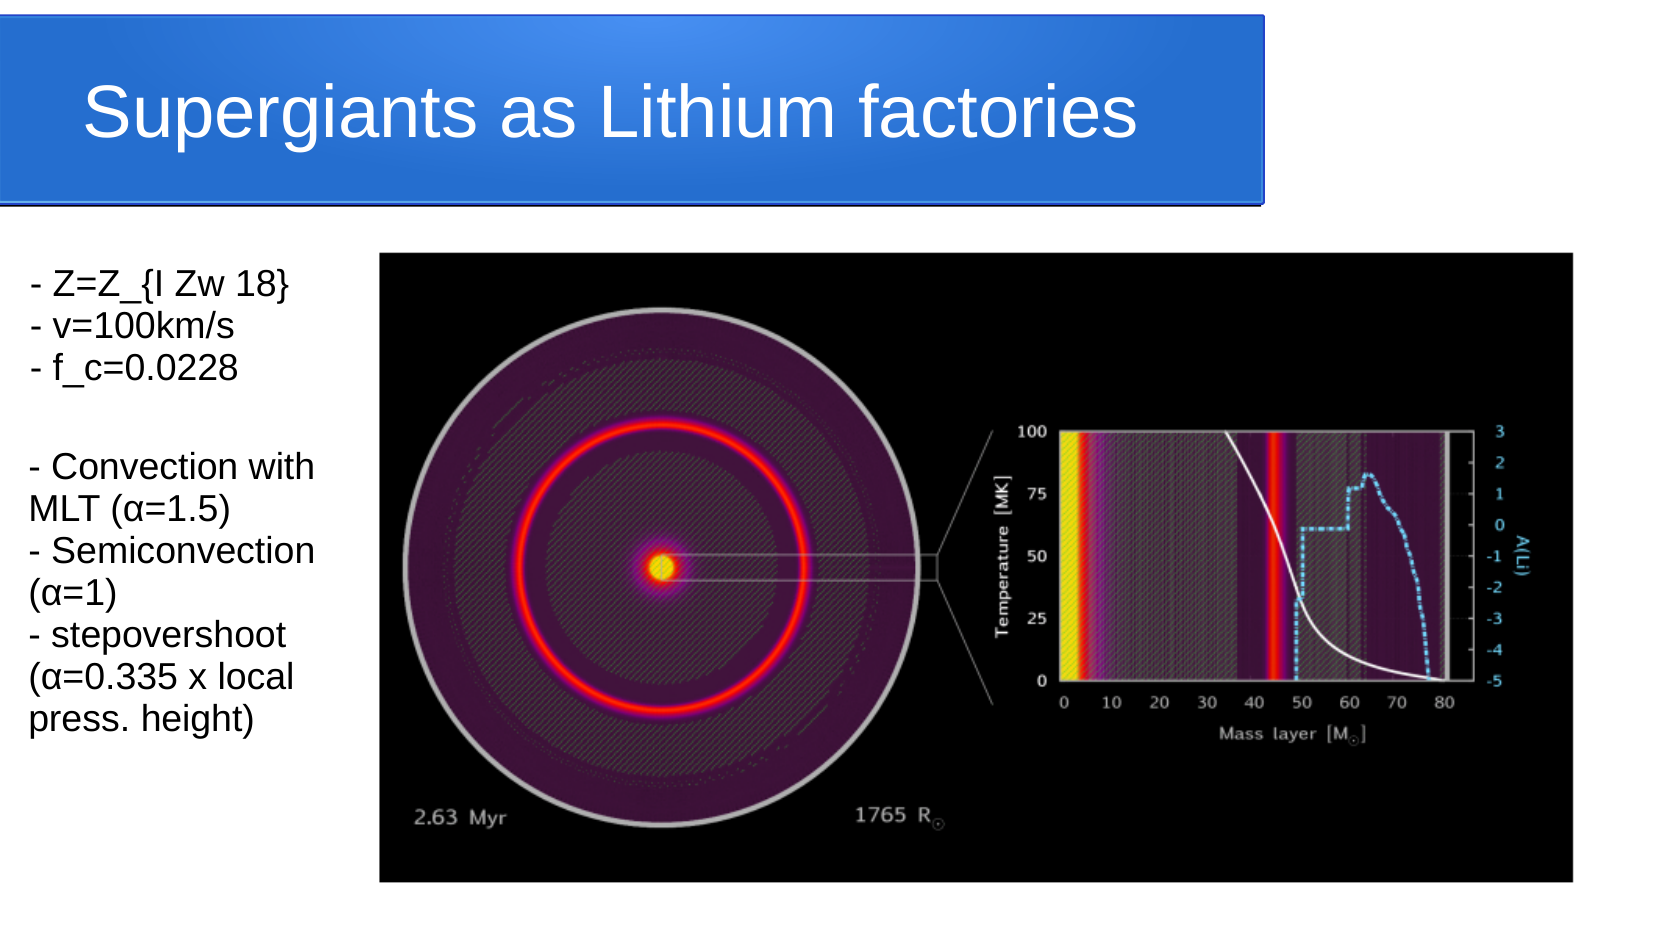

# Supergiants as Lithium factories
- Z=Z_{I Zw 18}
- v=100km/s
- f_c=0.0228
- Convection with MLT (α=1.5)
- Semiconvection (α=1)
- stepovershoot (α=0.335 x local press. height)